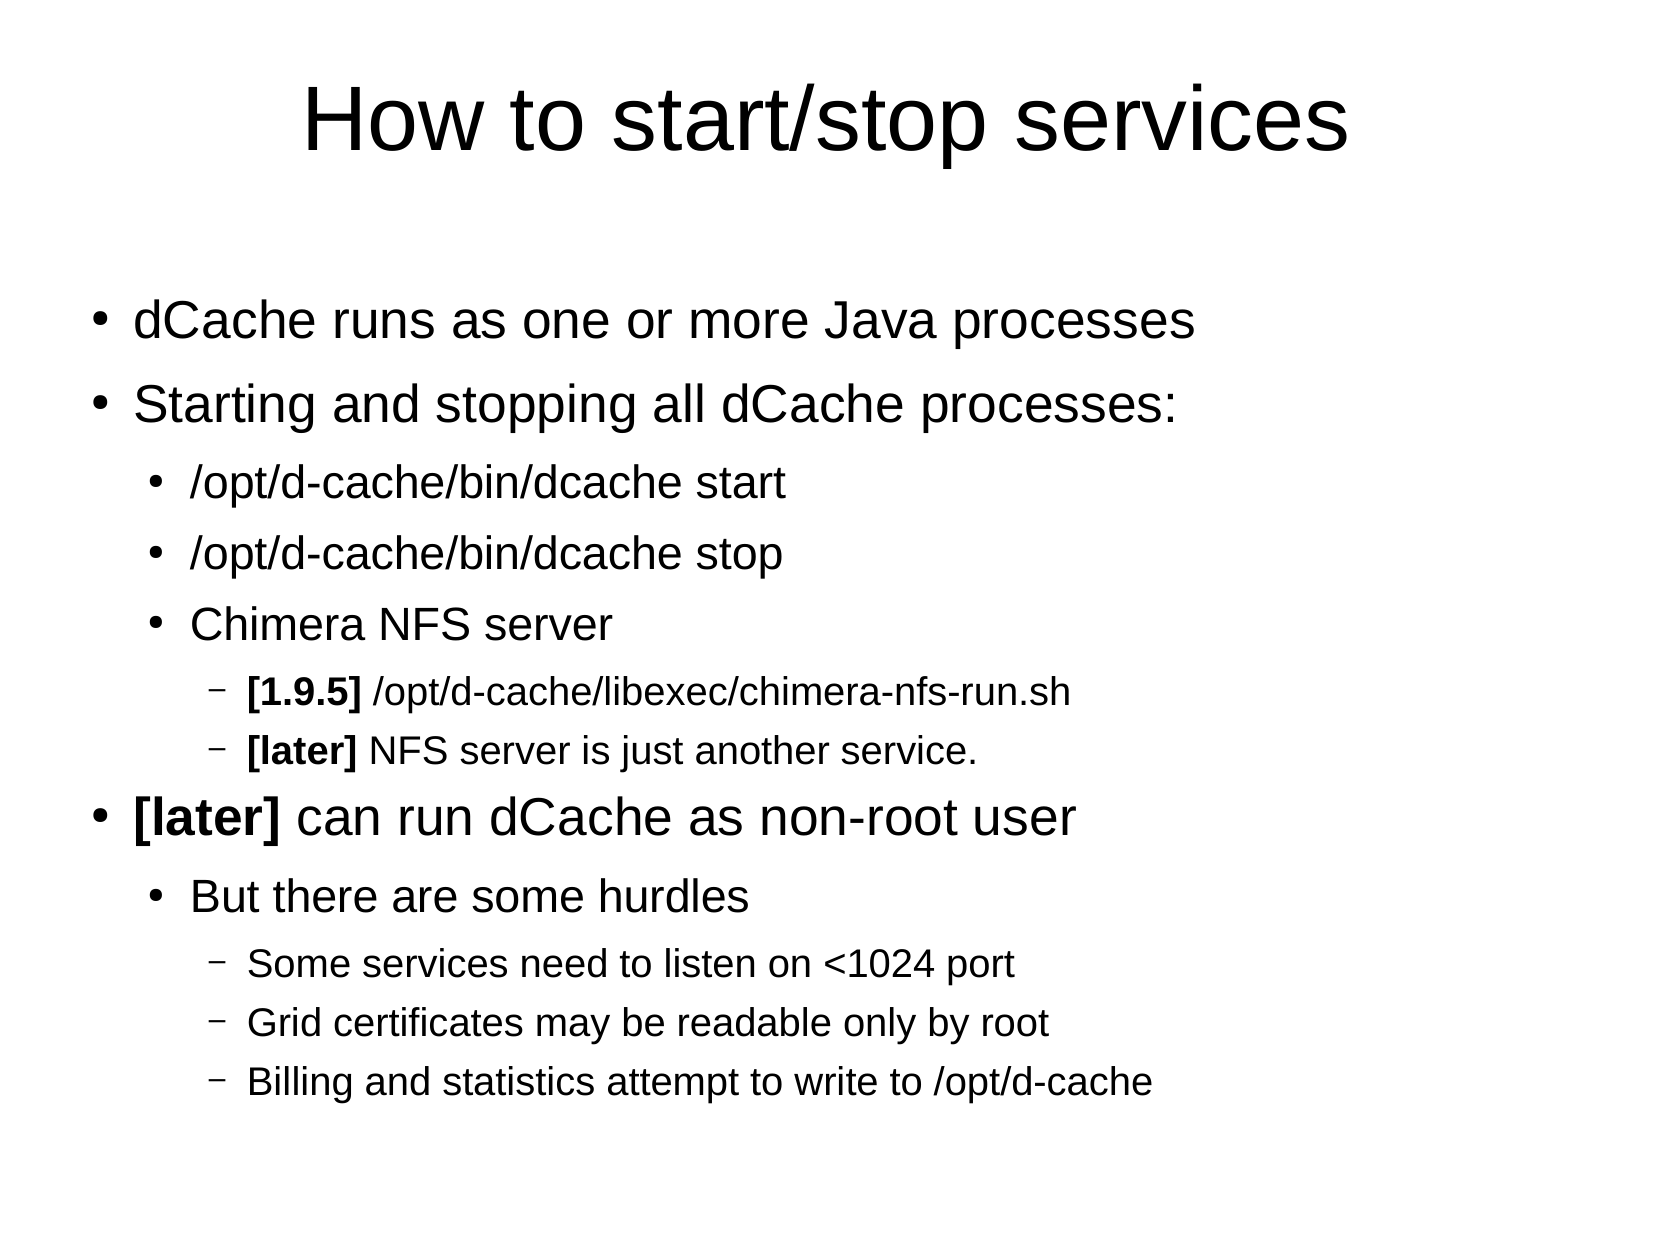

# How to start/stop services
dCache runs as one or more Java processes
Starting and stopping all dCache processes:
/opt/d-cache/bin/dcache start
/opt/d-cache/bin/dcache stop
Chimera NFS server
[1.9.5] /opt/d-cache/libexec/chimera-nfs-run.sh
[later] NFS server is just another service.
[later] can run dCache as non-root user
But there are some hurdles
Some services need to listen on <1024 port
Grid certificates may be readable only by root
Billing and statistics attempt to write to /opt/d-cache